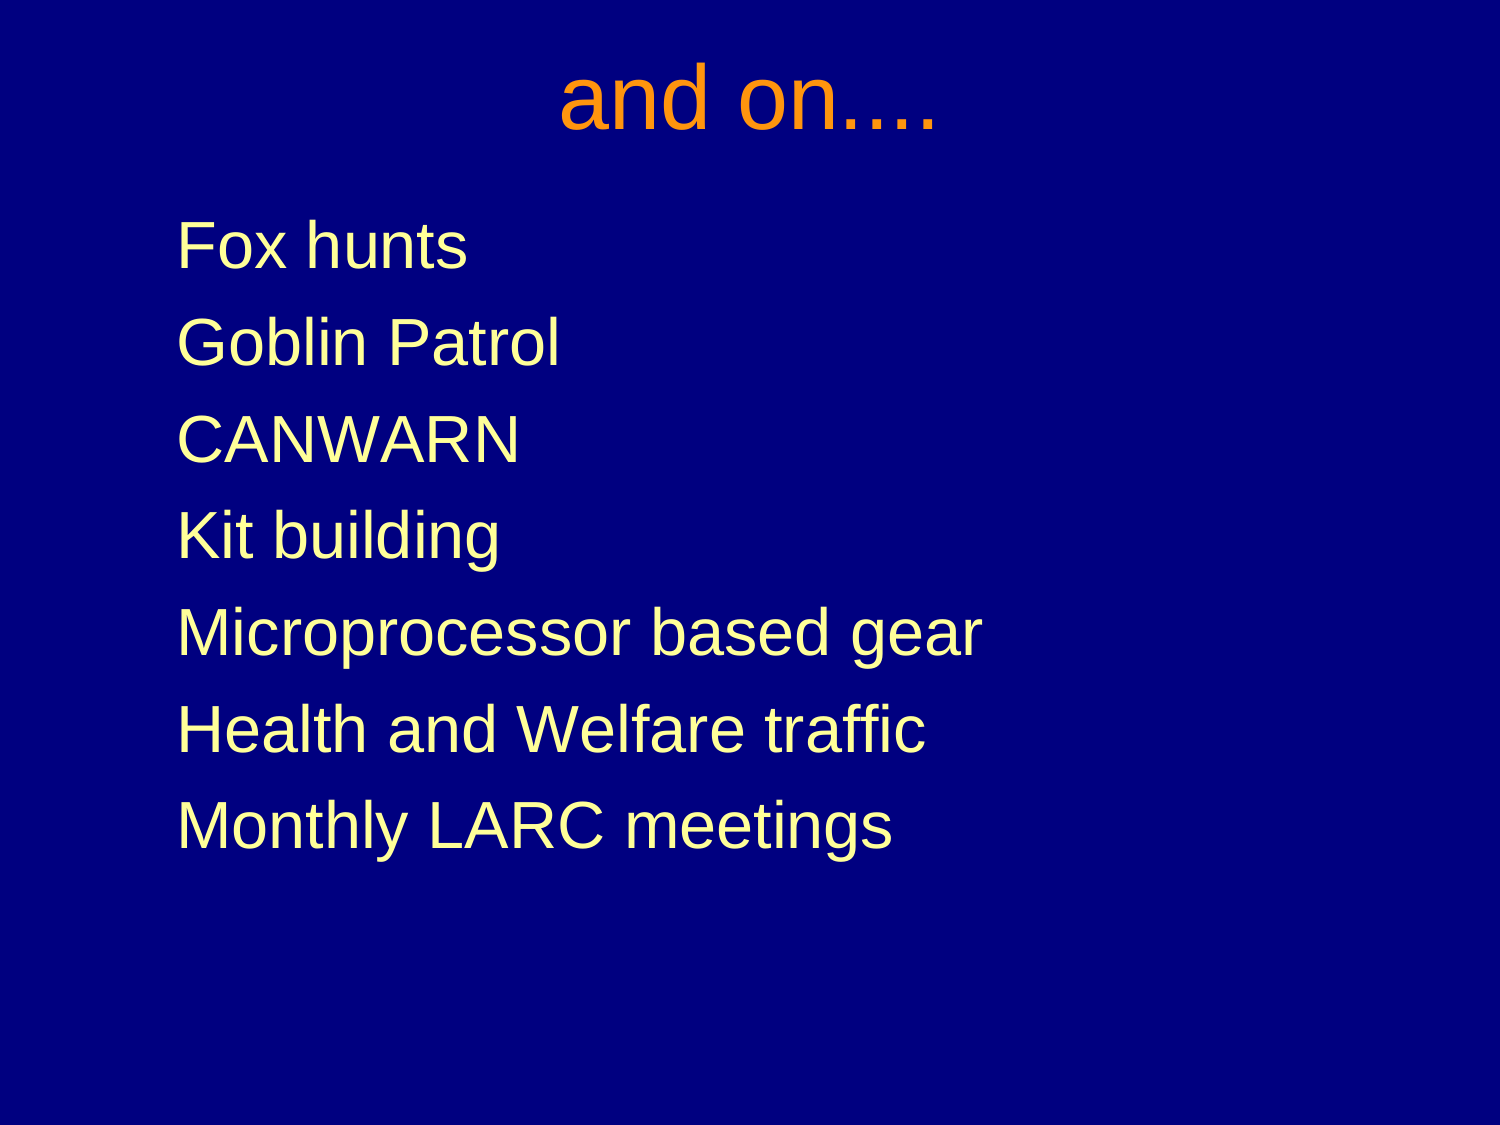

# and on....
Fox hunts
Goblin Patrol
CANWARN
Kit building
Microprocessor based gear
Health and Welfare traffic
Monthly LARC meetings